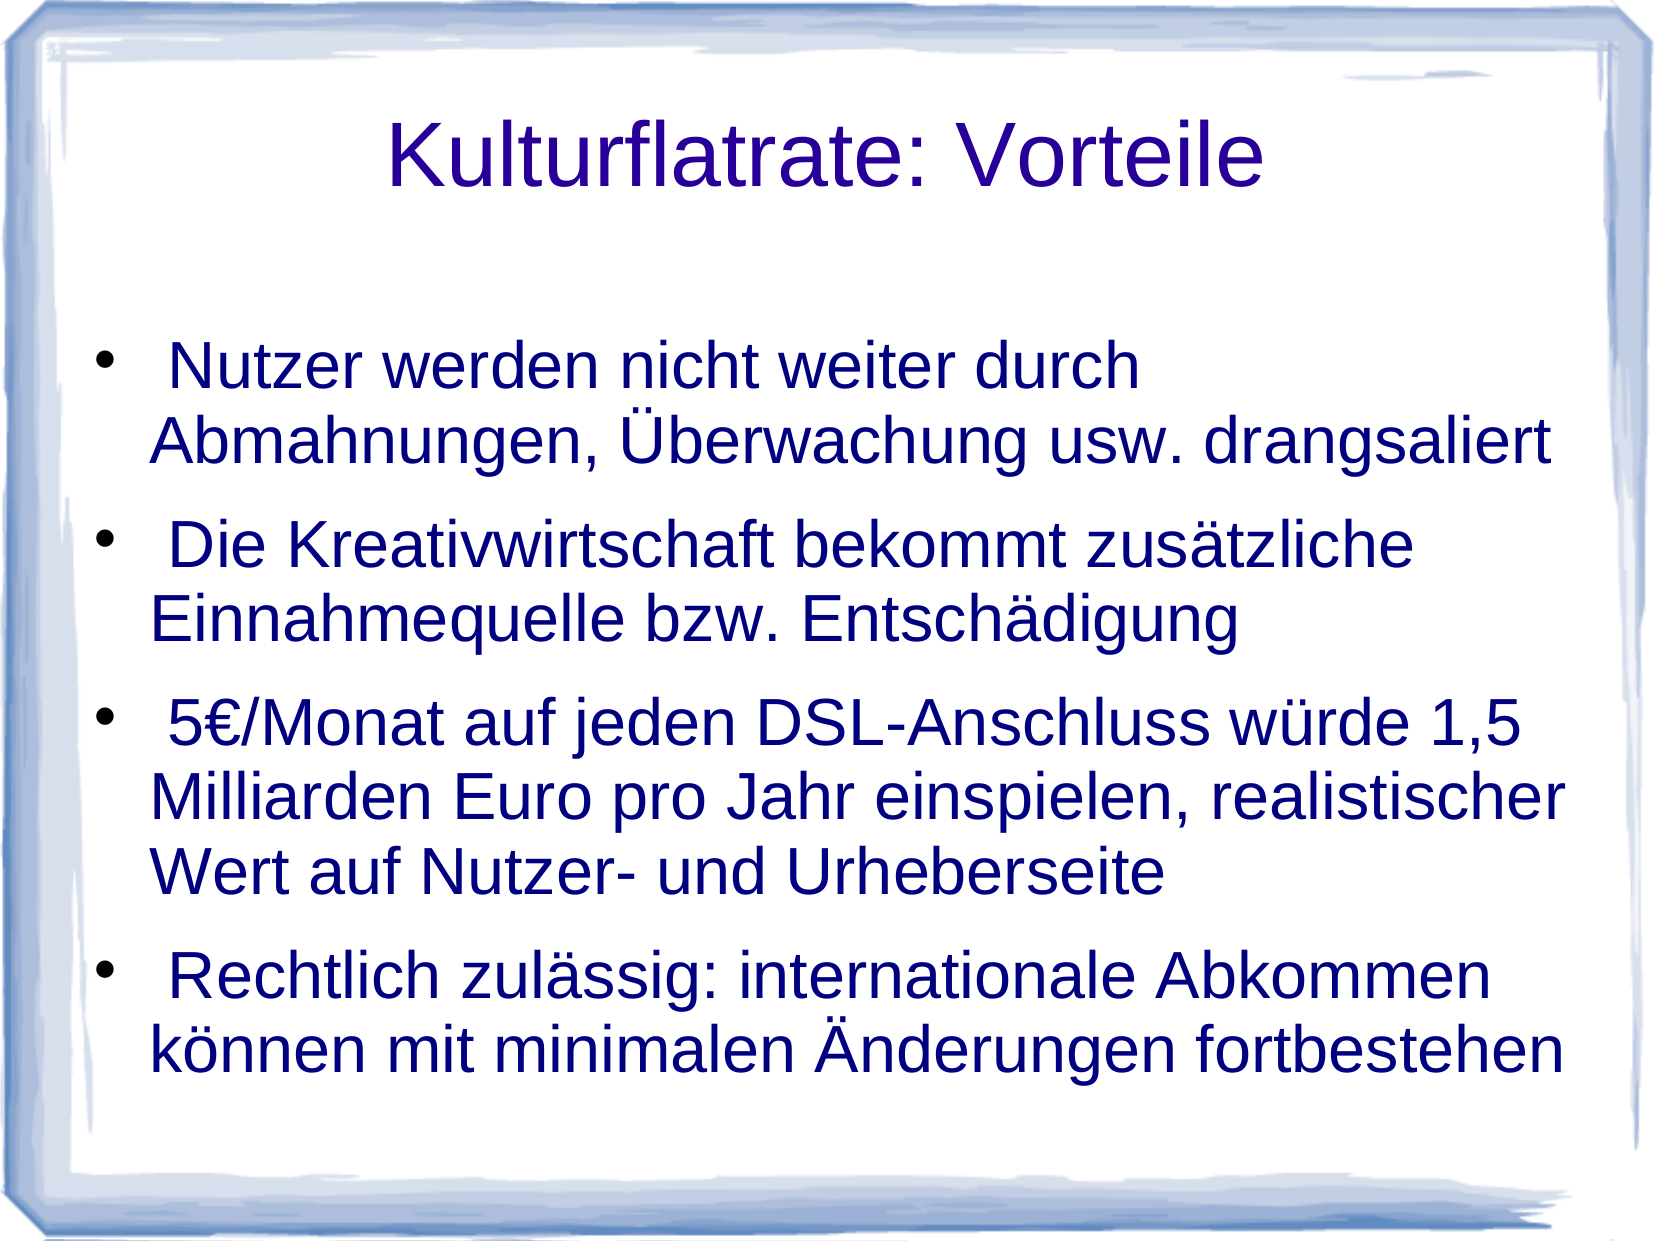

# Kulturflatrate: Vorteile
 Nutzer werden nicht weiter durch Abmahnungen, Überwachung usw. drangsaliert
 Die Kreativwirtschaft bekommt zusätzliche Einnahmequelle bzw. Entschädigung
 5€/Monat auf jeden DSL-Anschluss würde 1,5 Milliarden Euro pro Jahr einspielen, realistischer Wert auf Nutzer- und Urheberseite
 Rechtlich zulässig: internationale Abkommen können mit minimalen Änderungen fortbestehen